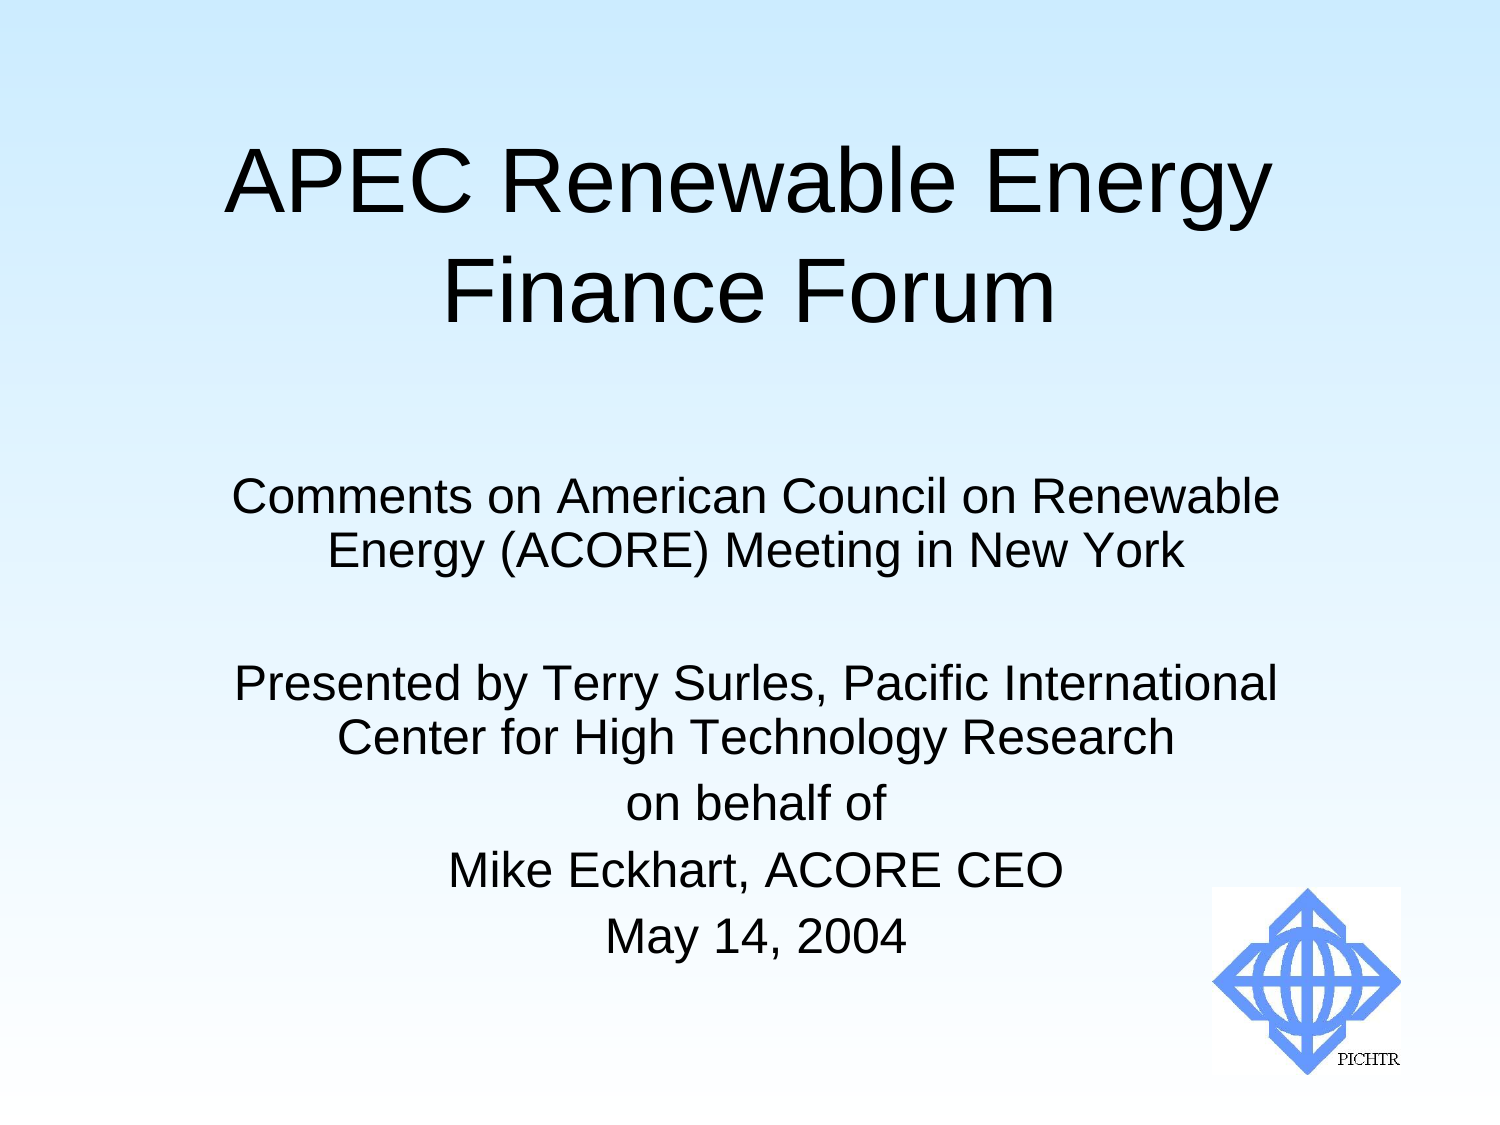

# APEC Renewable Energy Finance Forum
Comments on American Council on Renewable Energy (ACORE) Meeting in New York
Presented by Terry Surles, Pacific International Center for High Technology Research
on behalf of
Mike Eckhart, ACORE CEO
May 14, 2004